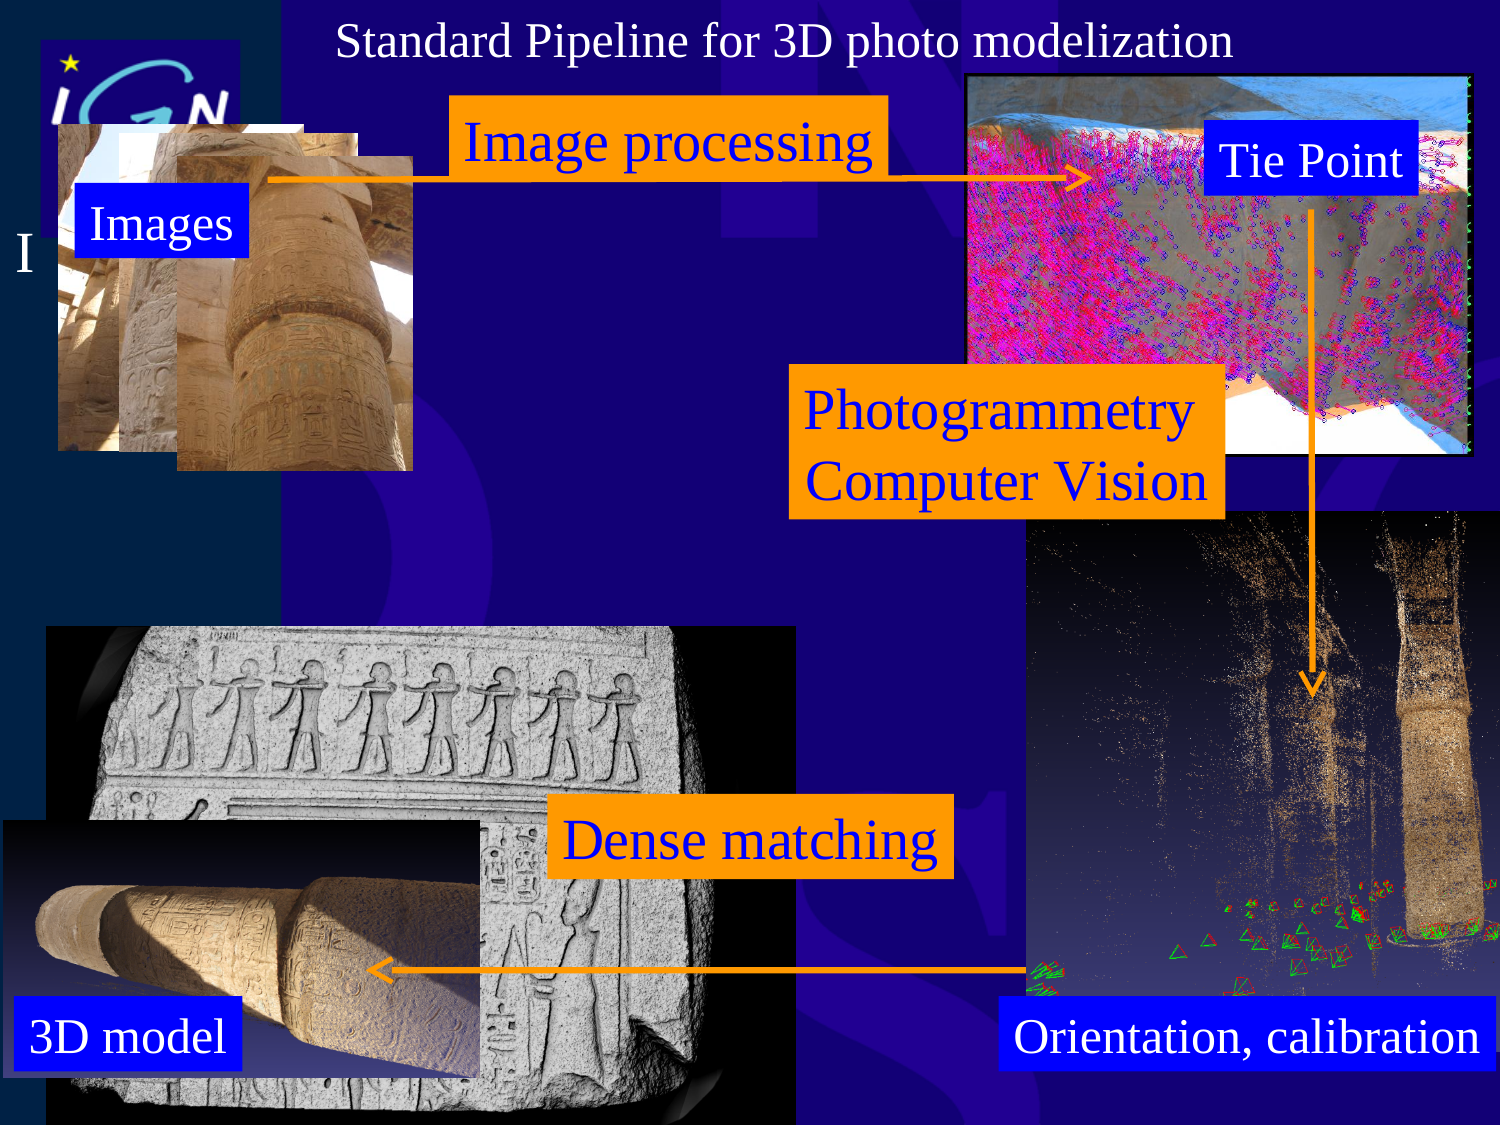

Standard Pipeline for 3D photo modelization
Image processing
Tie Point
Images
I
Photogrammetry
Computer Vision
Dense matching
3D model
Orientation, calibration